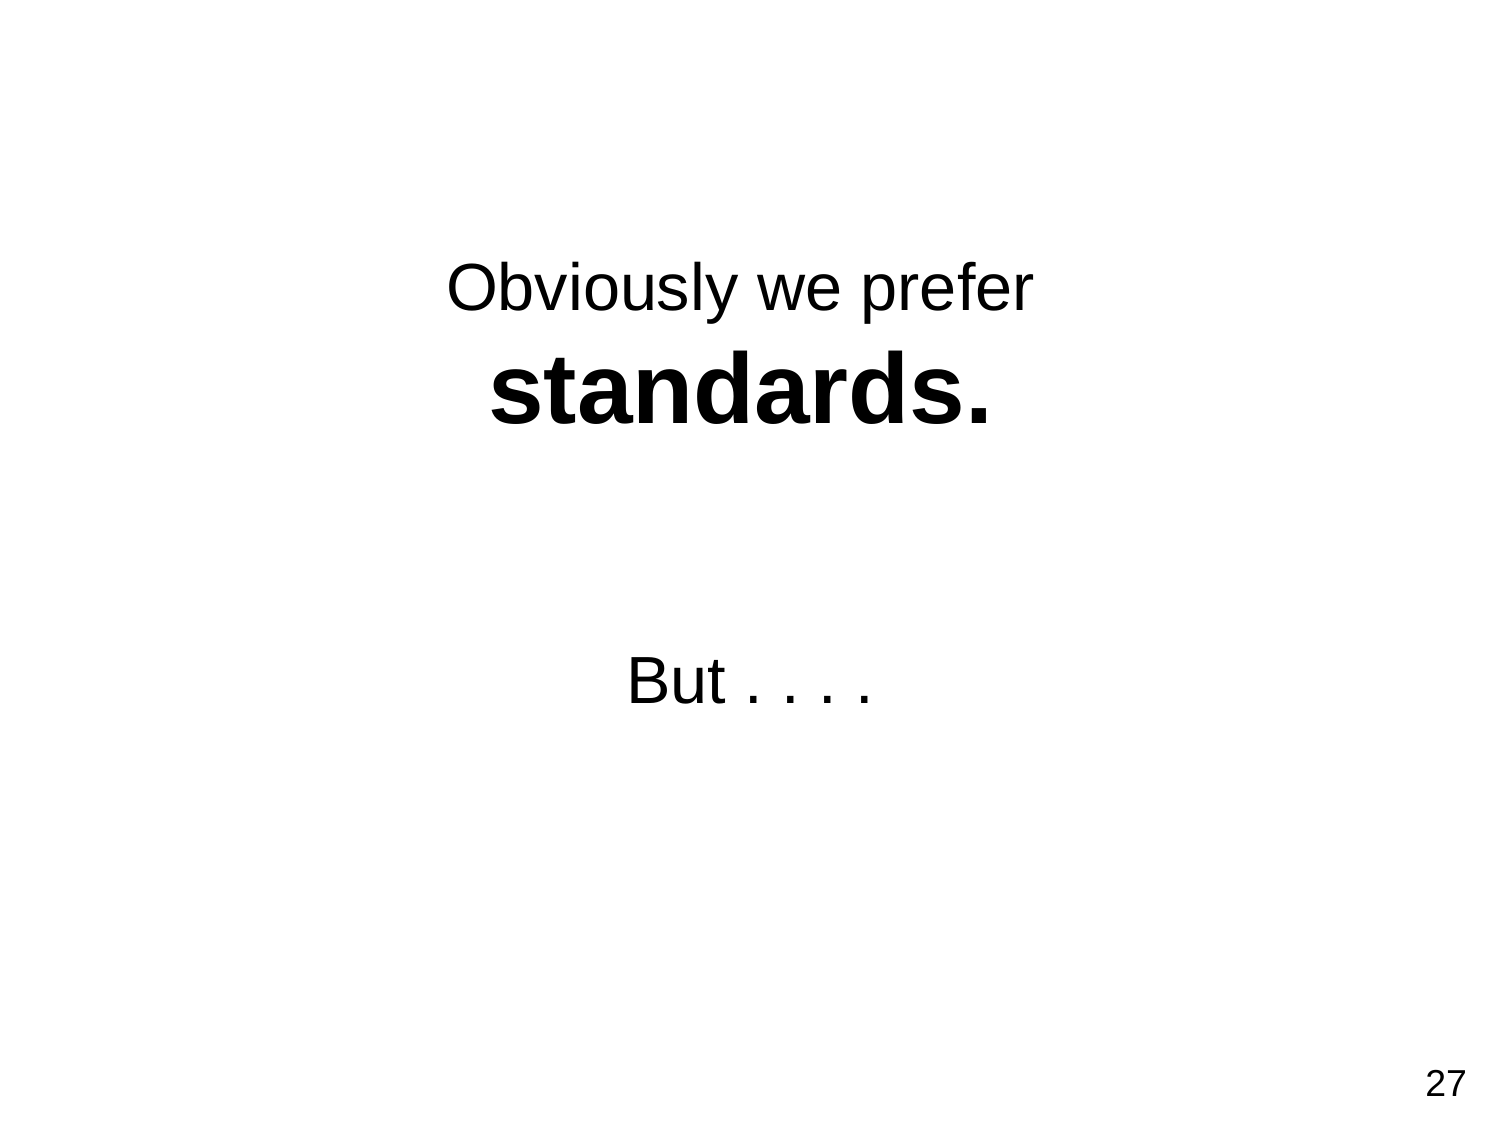

# Obviously we prefer standards.
But . . . .
27